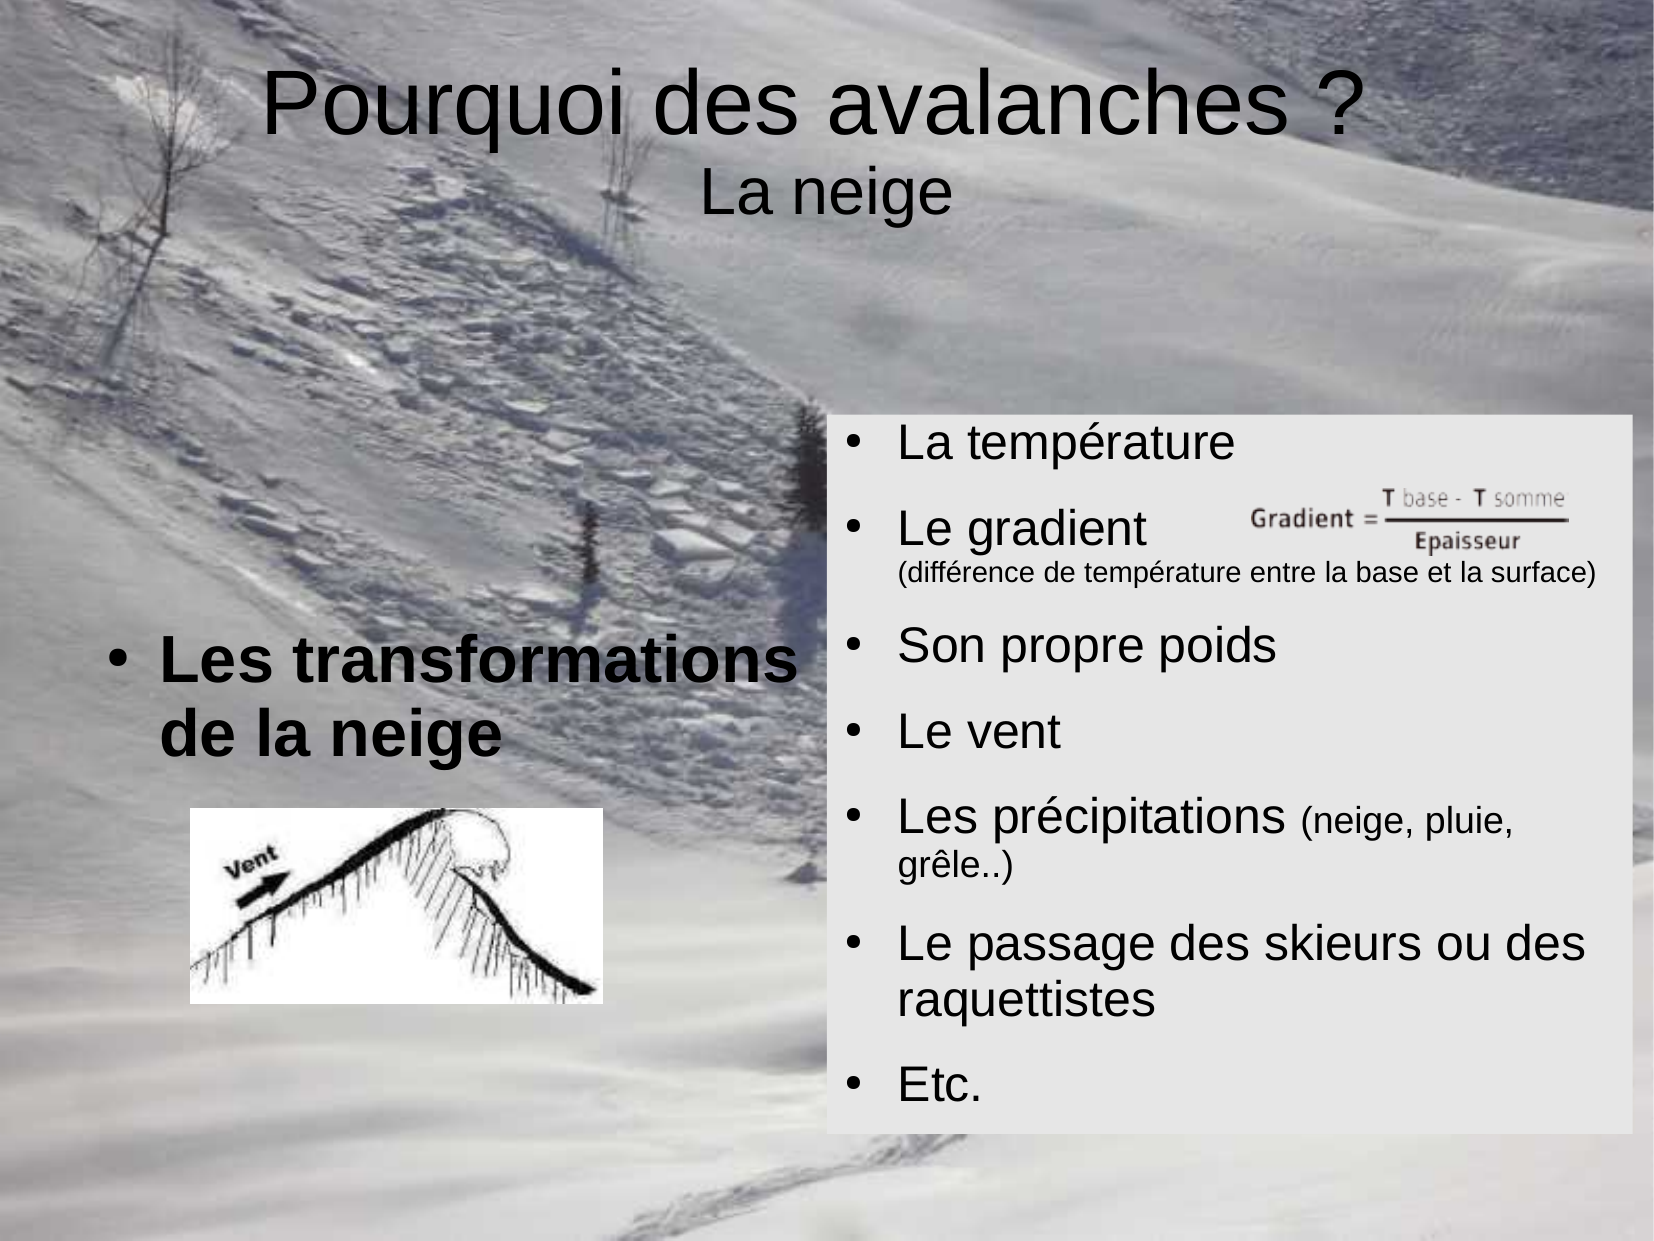

# Pourquoi des avalanches ? La neige
Les transformations de la neige
La température
Le gradient
(différence de température entre la base et la surface)
Son propre poids
Le vent
Les précipitations (neige, pluie, grêle..)
Le passage des skieurs ou des raquettistes
Etc.